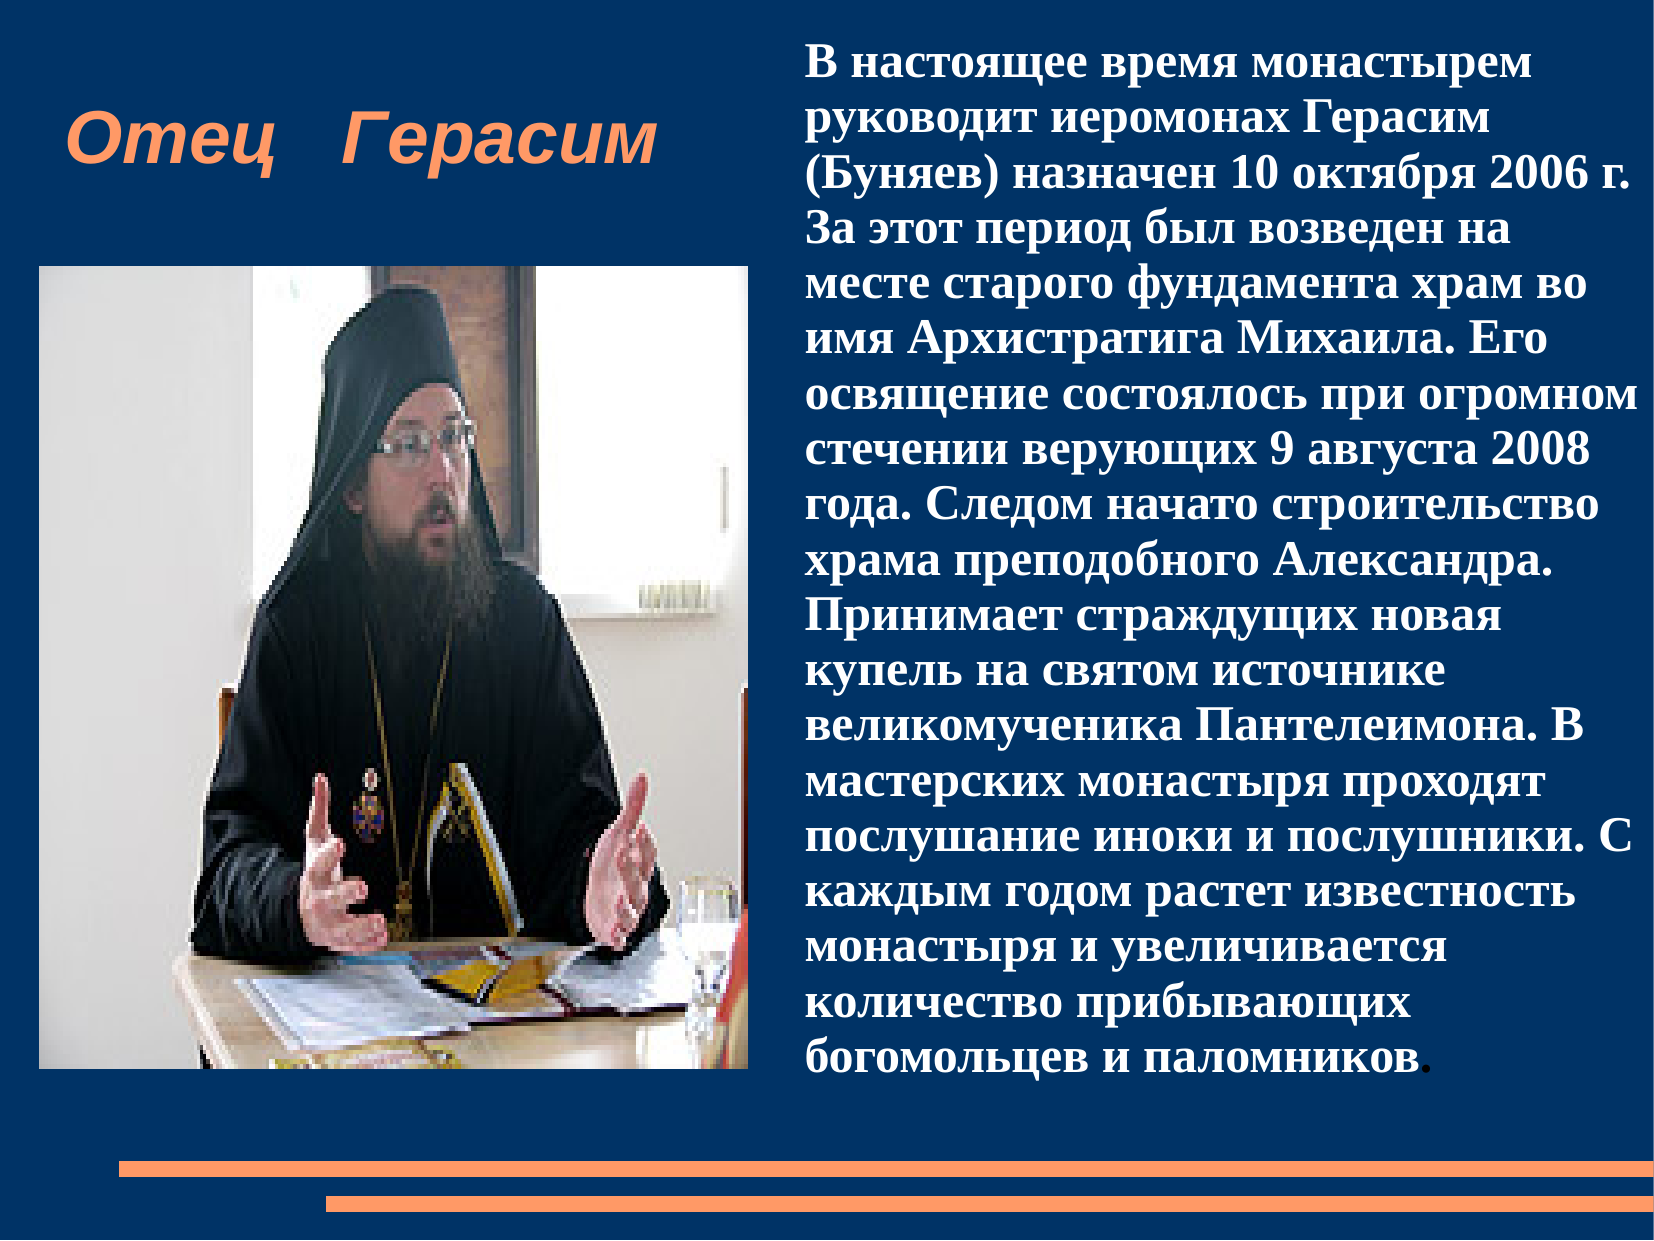

В настоящее время монастырем руководит иеромонах Герасим (Буняев) назначен 10 октября 2006 г. За этот период был возведен на месте старого фундамента храм во имя Архистратига Михаила. Его освящение состоялось при огромном стечении верующих 9 августа 2008 года. Следом начато строительство храма преподобного Александра. Принимает страждущих новая купель на святом источнике великомученика Пантелеимона. В мастерских монастыря проходят послушание иноки и послушники. С каждым годом растет известность монастыря и увеличивается количество прибывающих богомольцев и паломников.
# Отец Герасим